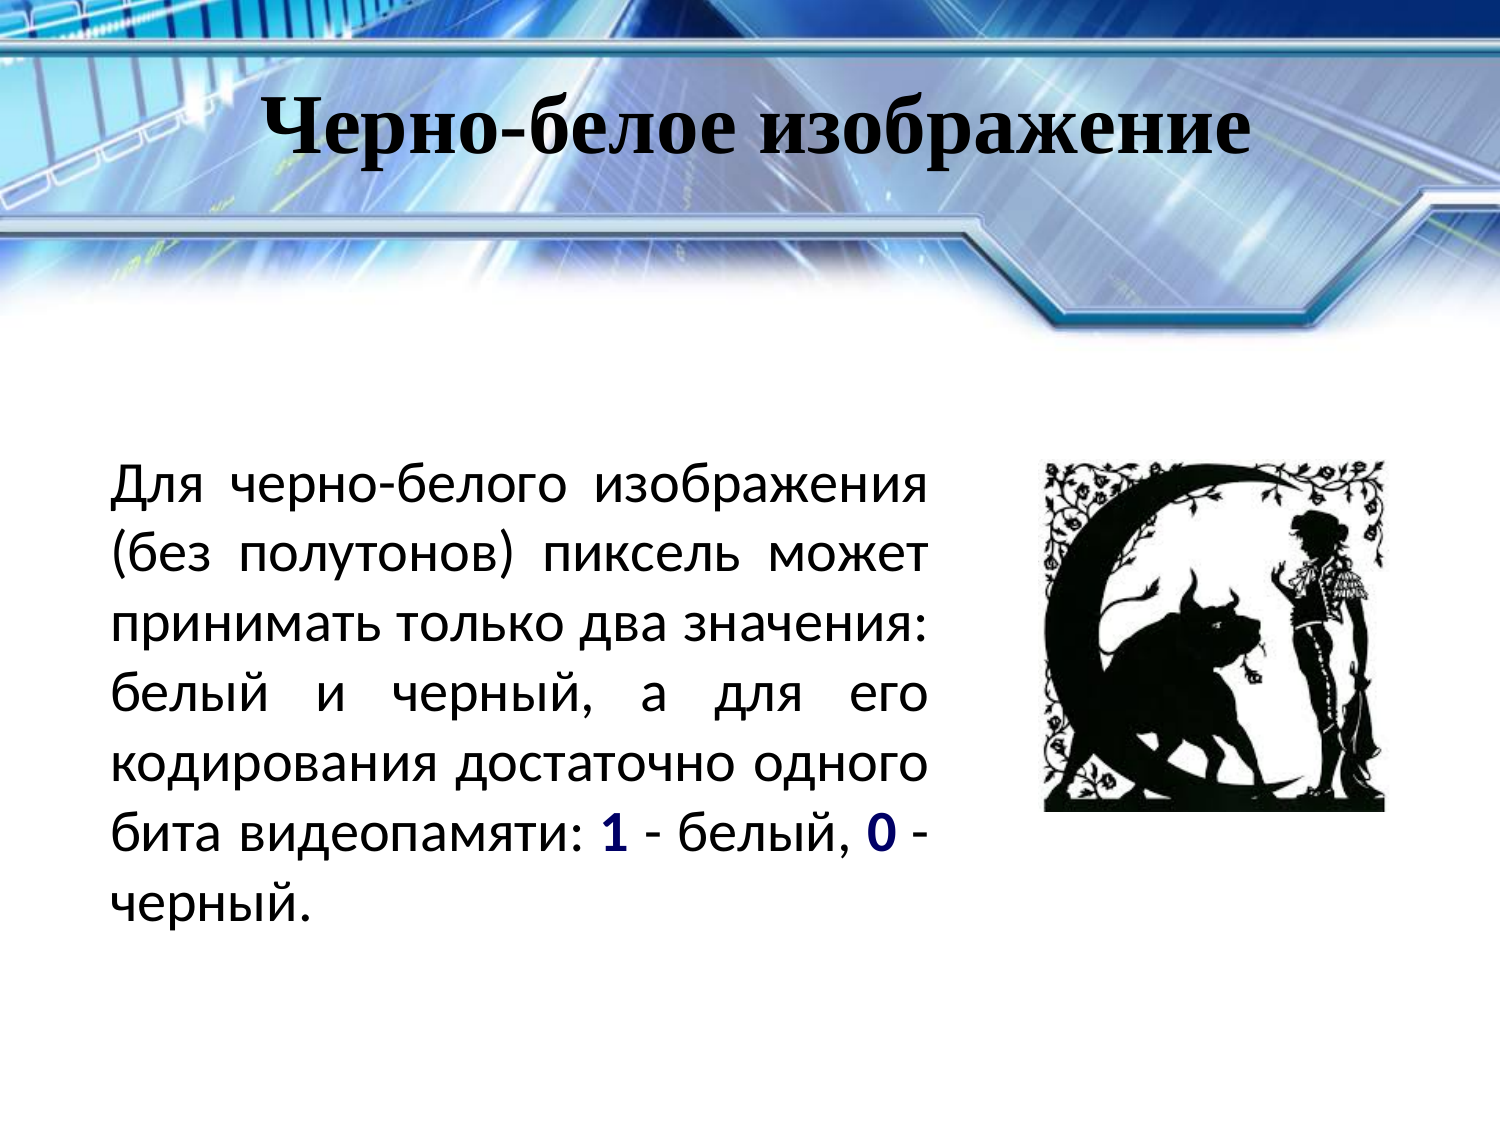

Черно-белое изображение
# Для черно-белого изображения (без полутонов) пиксель может принимать только два значения: белый и черный, а для его кодирования достаточно одного бита видеопамяти: 1 - белый, 0 - черный.